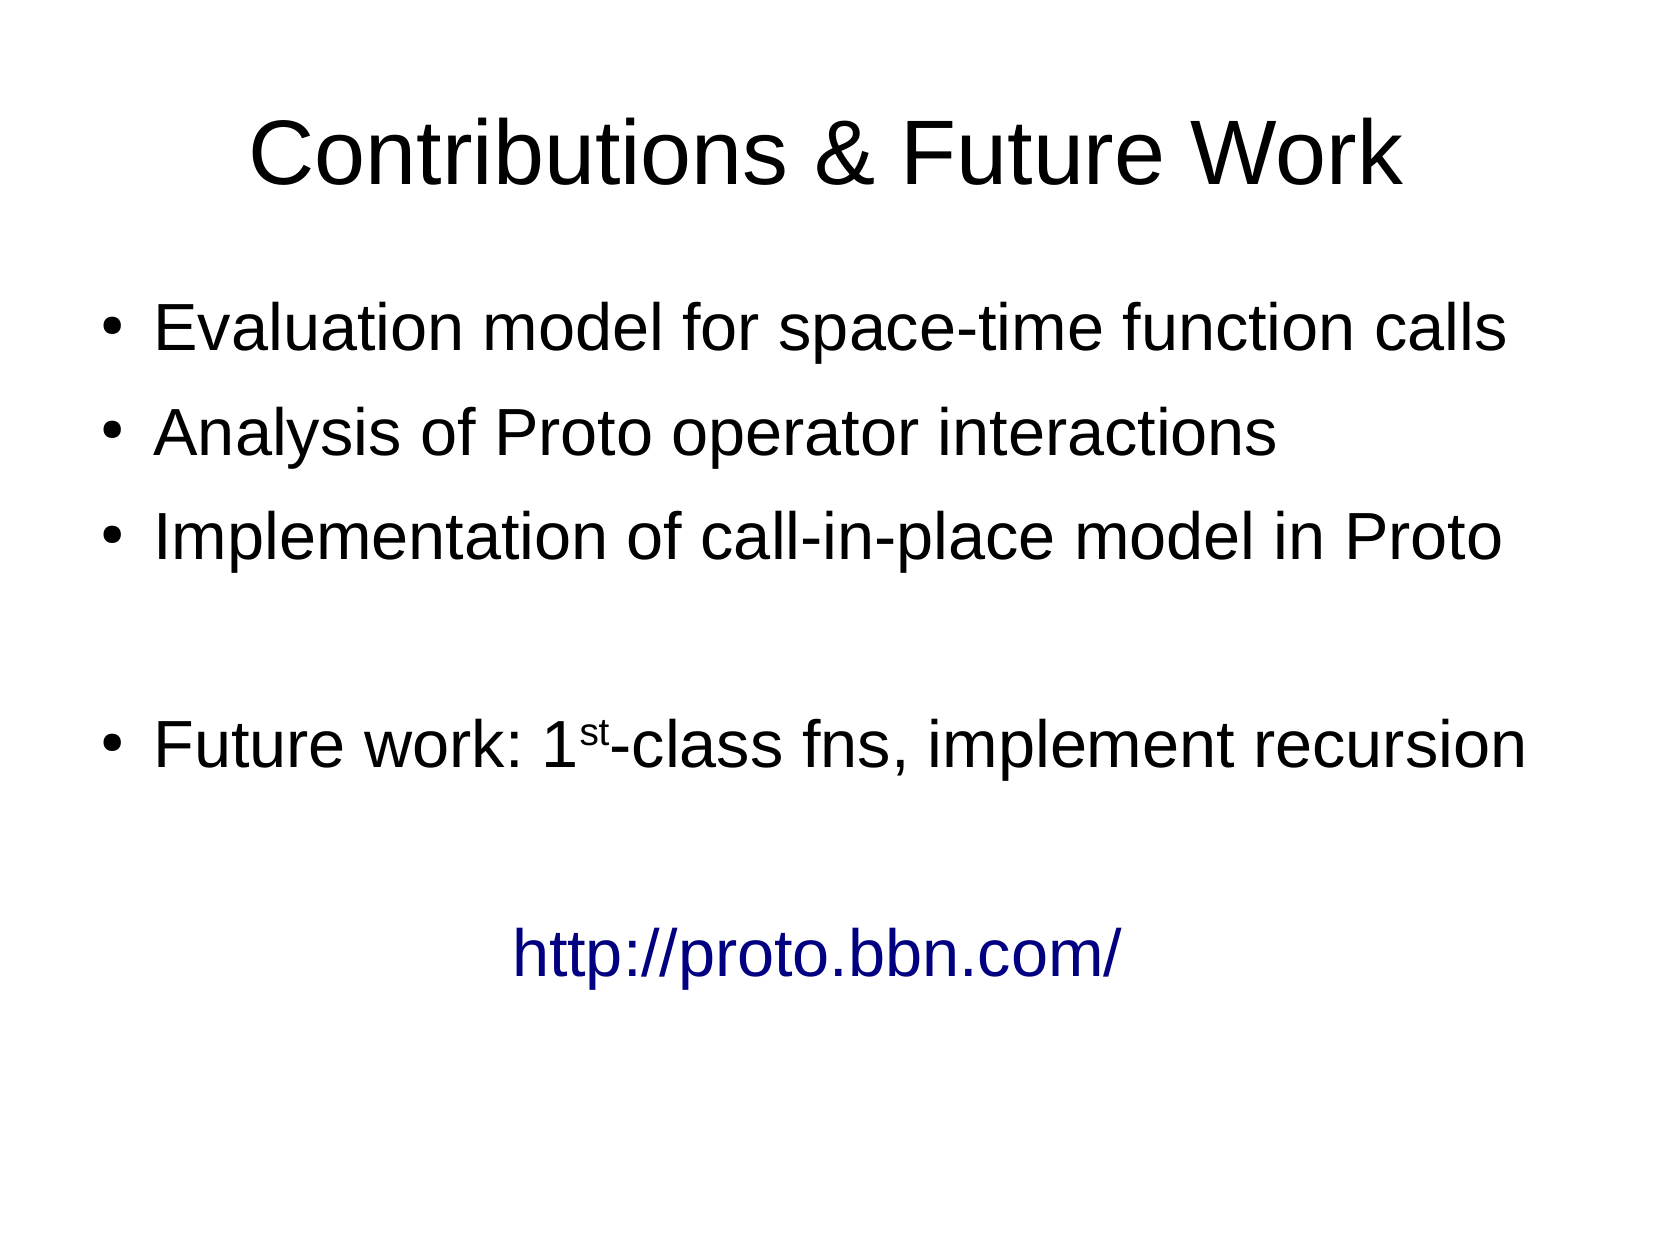

# Contributions & Future Work
Evaluation model for space-time function calls
Analysis of Proto operator interactions
Implementation of call-in-place model in Proto
Future work: 1st-class fns, implement recursion
http://proto.bbn.com/